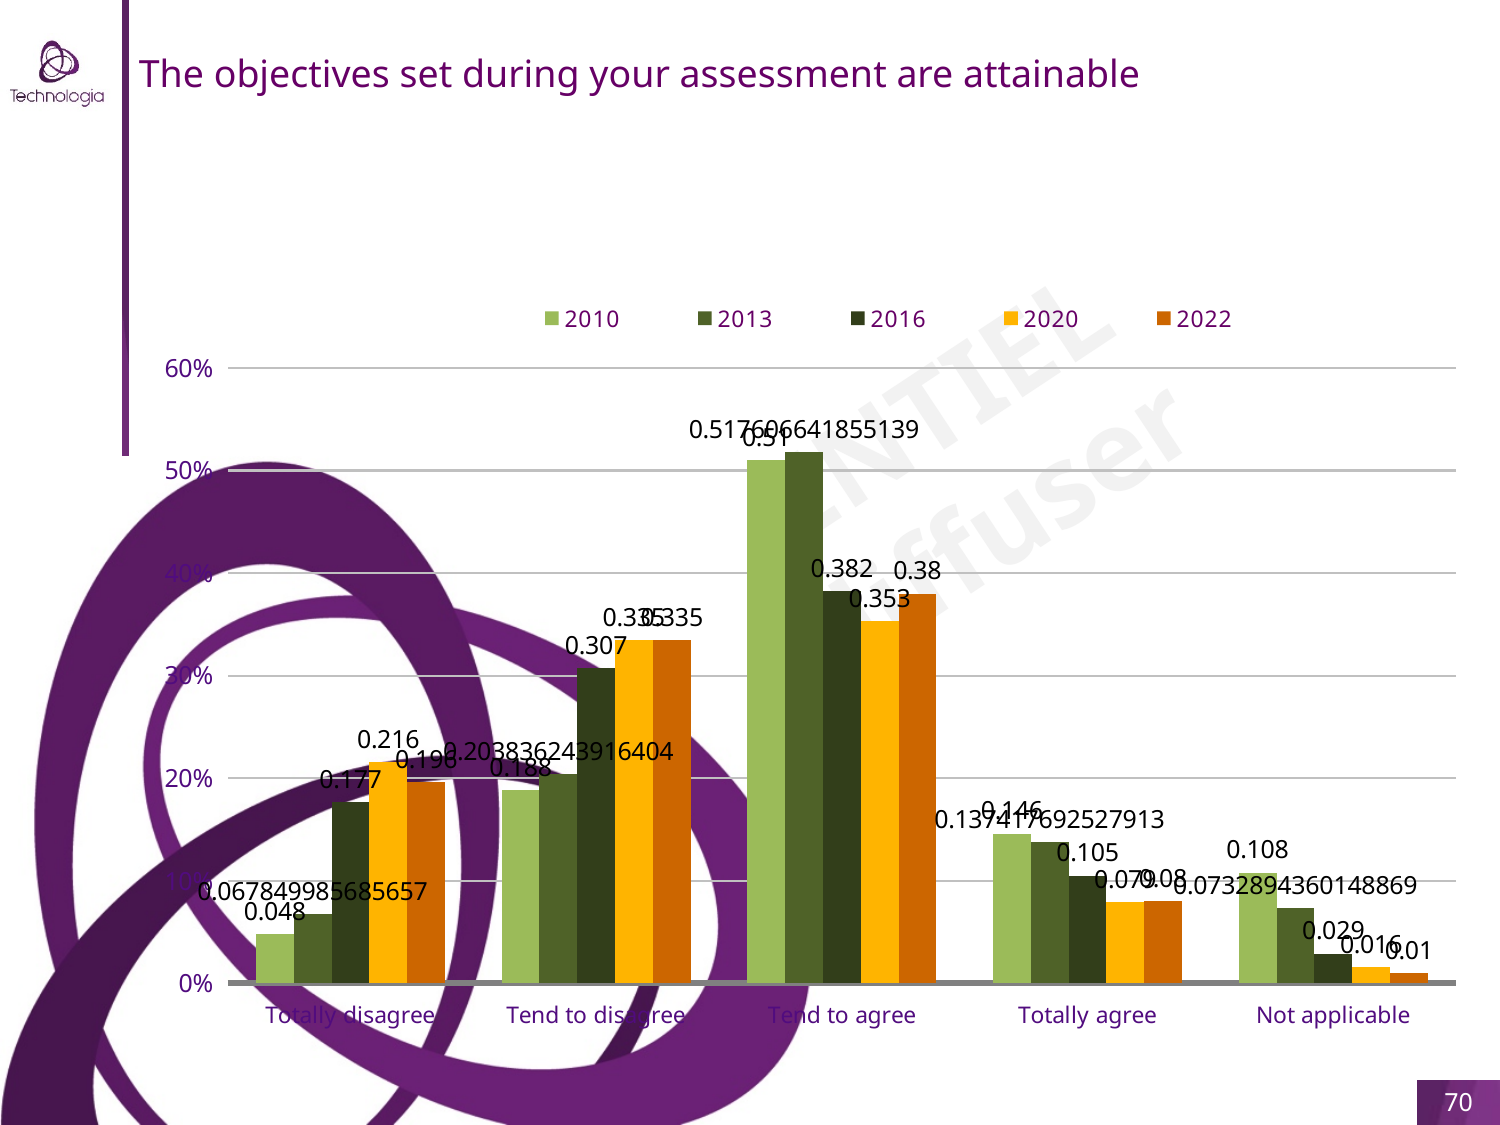

# The objectives set during your assessment are attainable
### Chart
| Category | 2010 | 2013 | 2016 | 2020 | 2022 |
|---|---|---|---|---|---|
| Totally disagree | 0.048 | 0.067849985685657 | 0.177 | 0.216 | 0.196 |
| Tend to disagree | 0.188 | 0.203836243916404 | 0.307 | 0.335 | 0.335 |
| Tend to agree | 0.51 | 0.517606641855139 | 0.382 | 0.353 | 0.38 |
| Totally agree | 0.146 | 0.137417692527913 | 0.105 | 0.079 | 0.08 |
| Not applicable | 0.108 | 0.0732894360148869 | 0.029 | 0.016 | 0.01 |